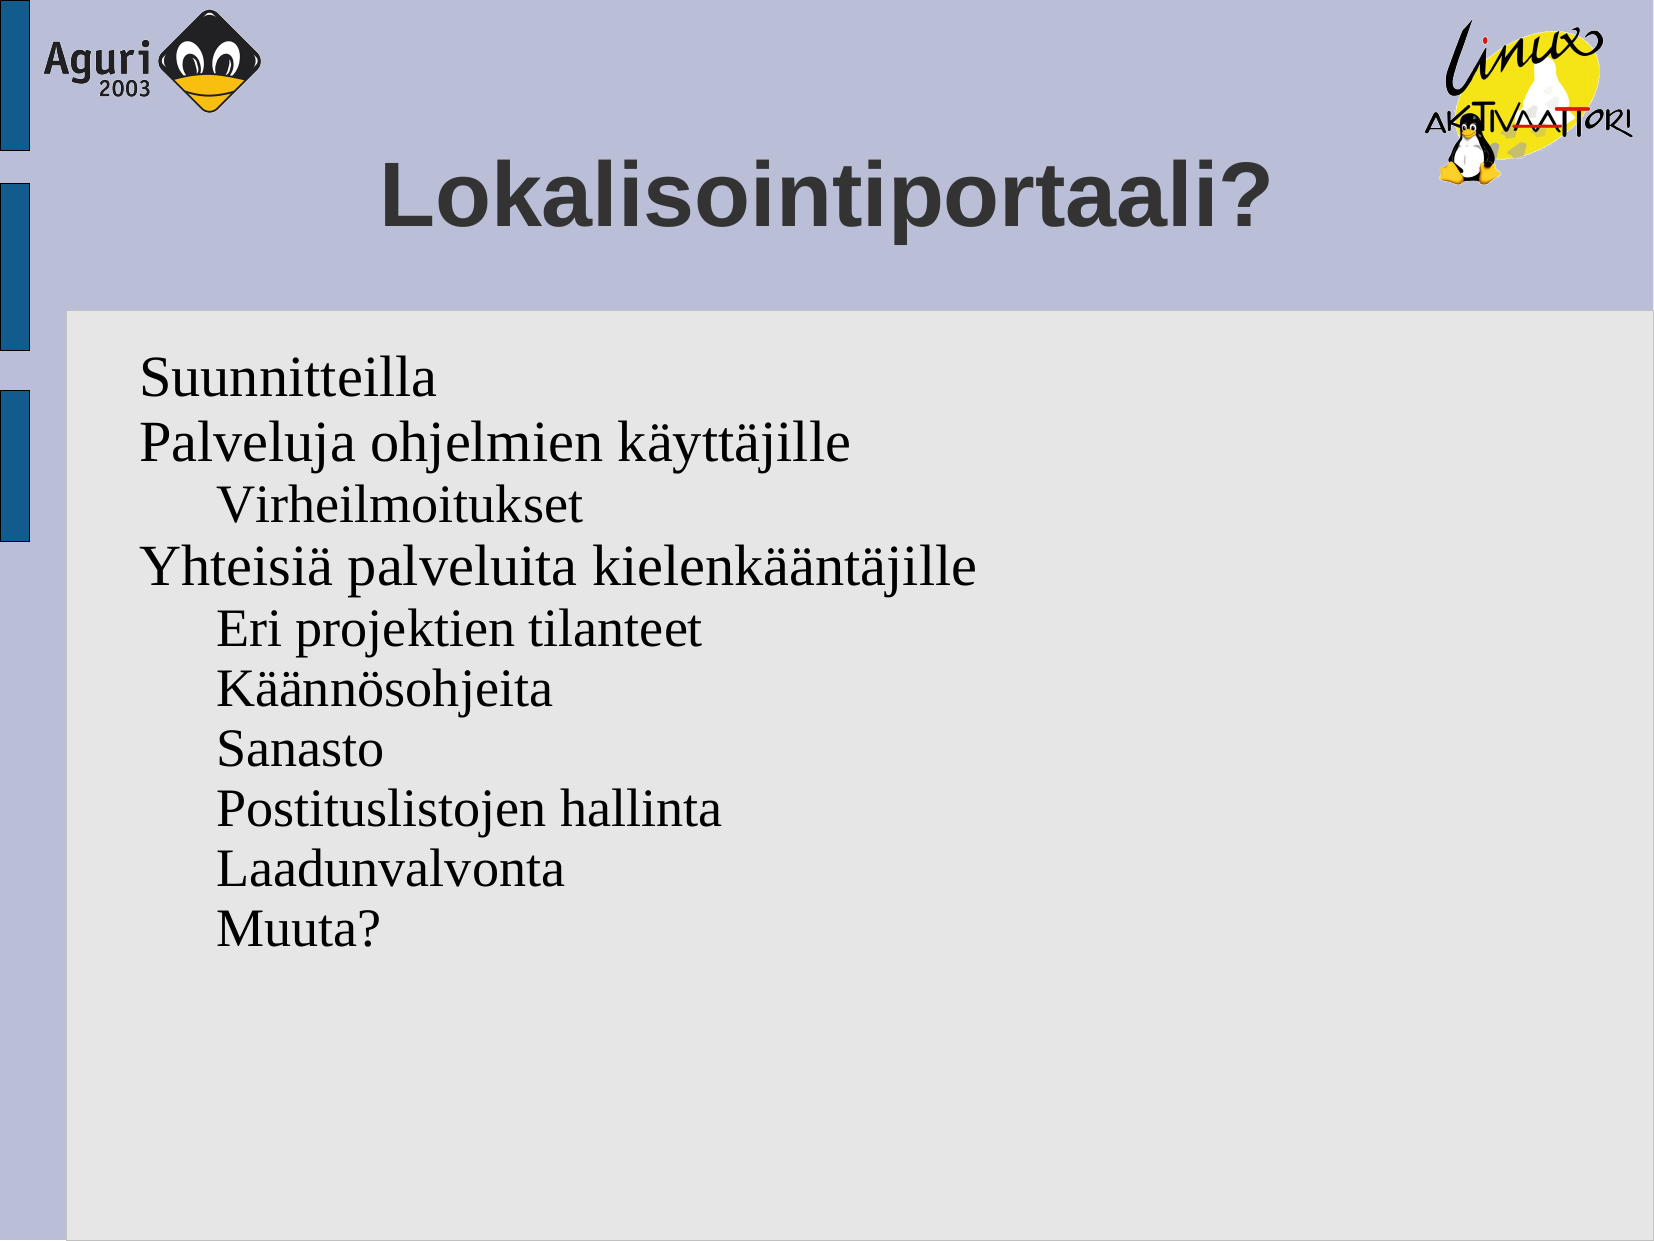

# Lokalisointiportaali?
Suunnitteilla
Palveluja ohjelmien käyttäjille
Virheilmoitukset
Yhteisiä palveluita kielenkääntäjille
Eri projektien tilanteet
Käännösohjeita
Sanasto
Postituslistojen hallinta
Laadunvalvonta
Muuta?